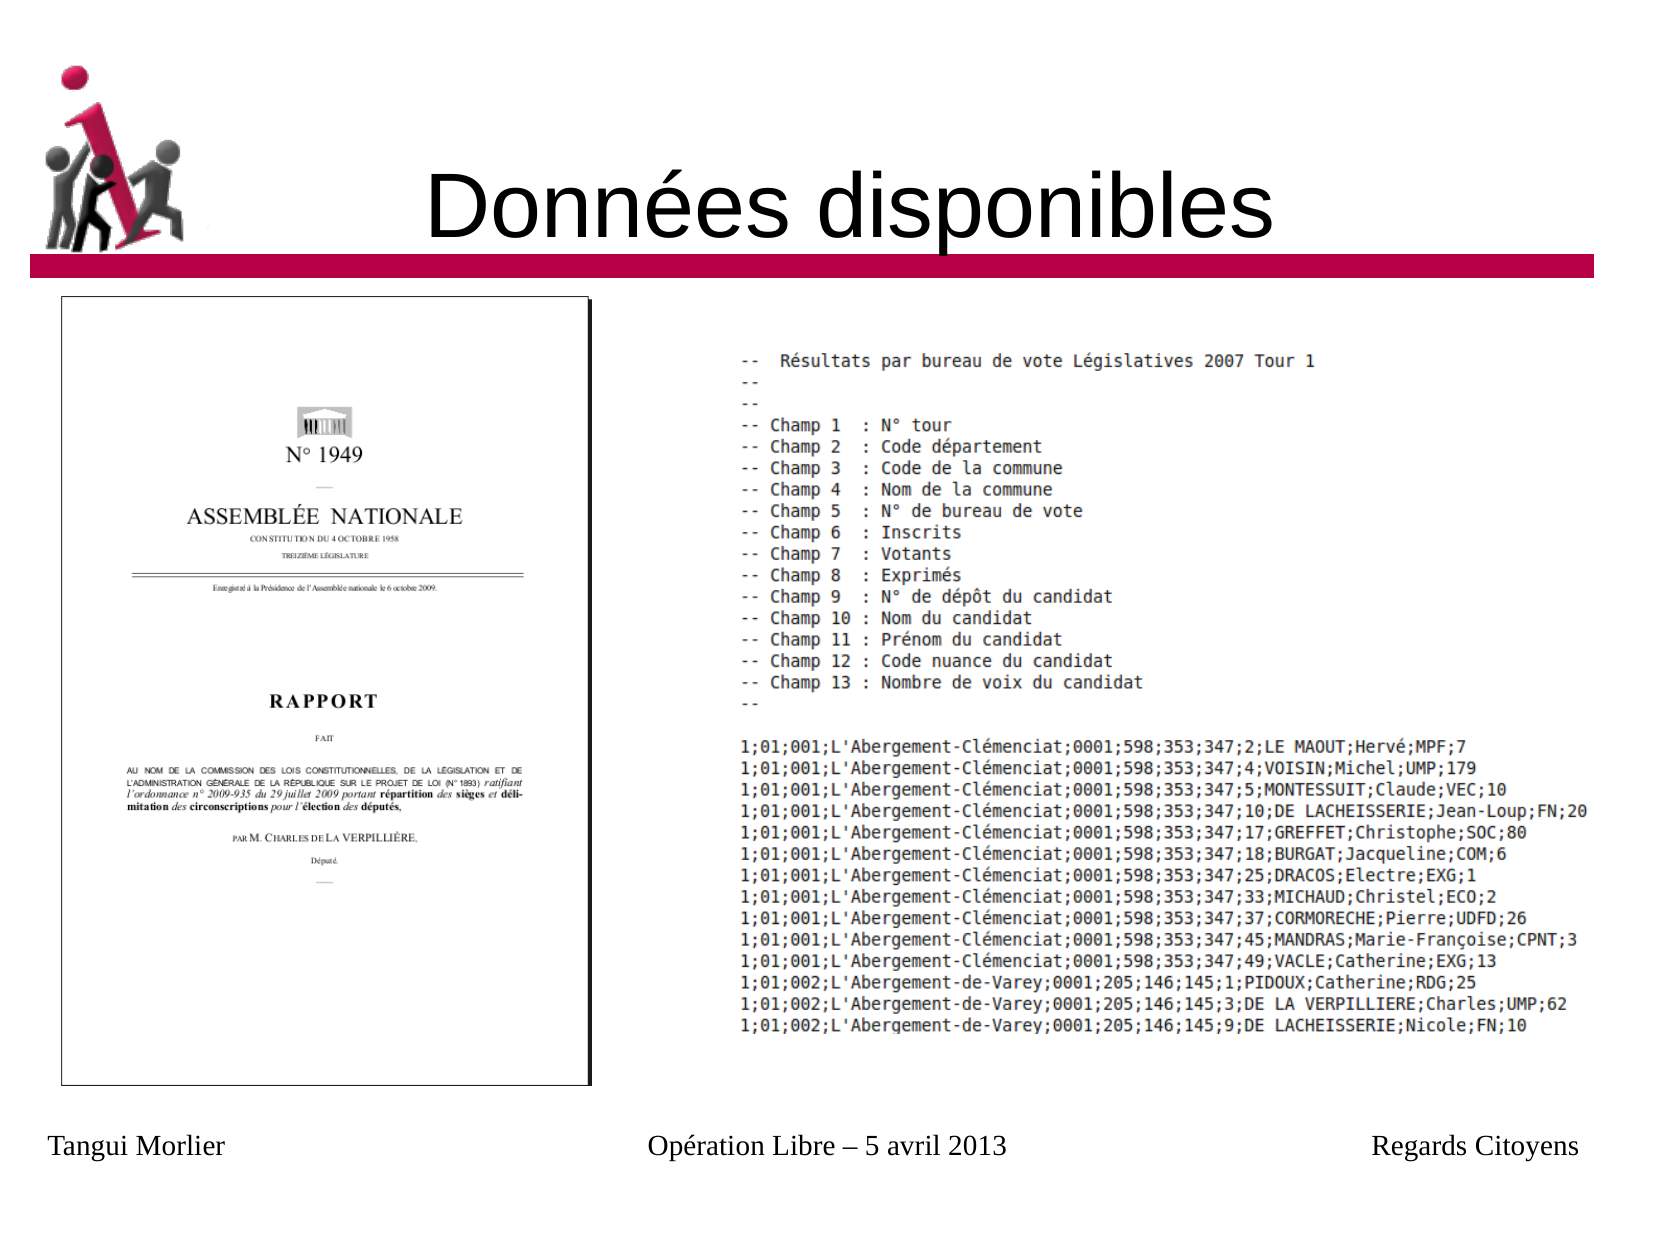

# Données disponibles
Tangui Morlier - Opération Libre - 5 avril 2013